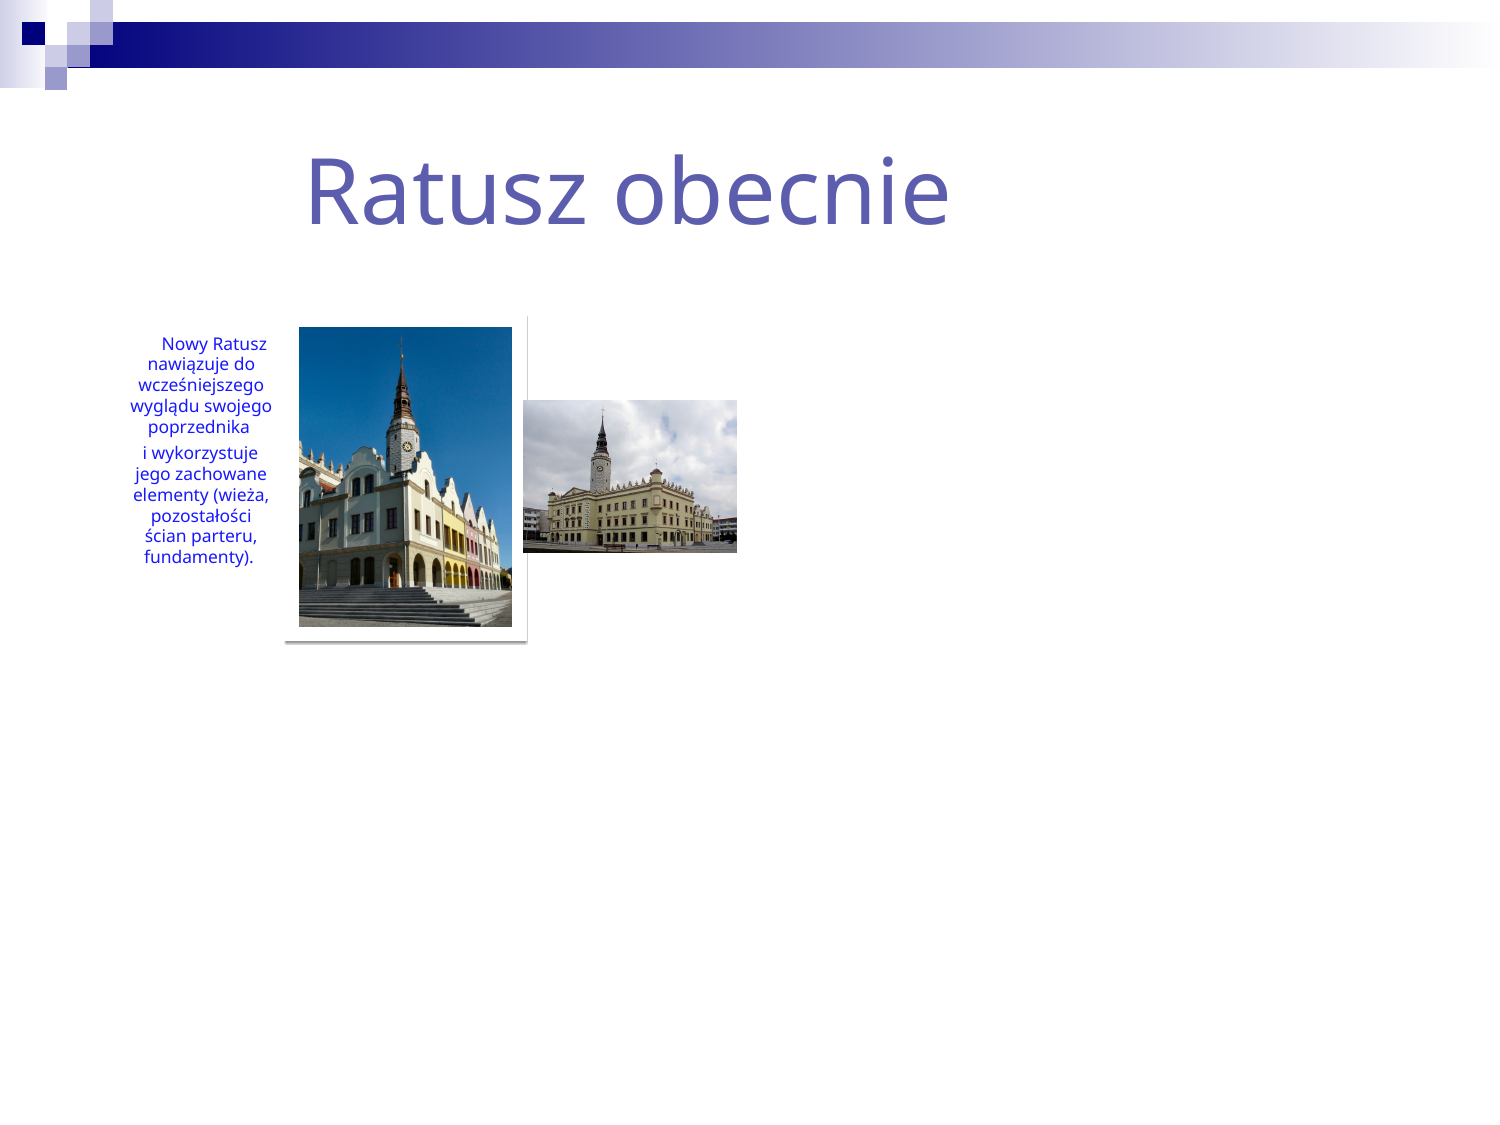

# Ratusz obecnie
	Nowy Ratusz nawiązuje do wcześniejszego wyglądu swojego poprzednika
 i wykorzystuje jego zachowane elementy (wieża, pozostałości ścian parteru, fundamenty).